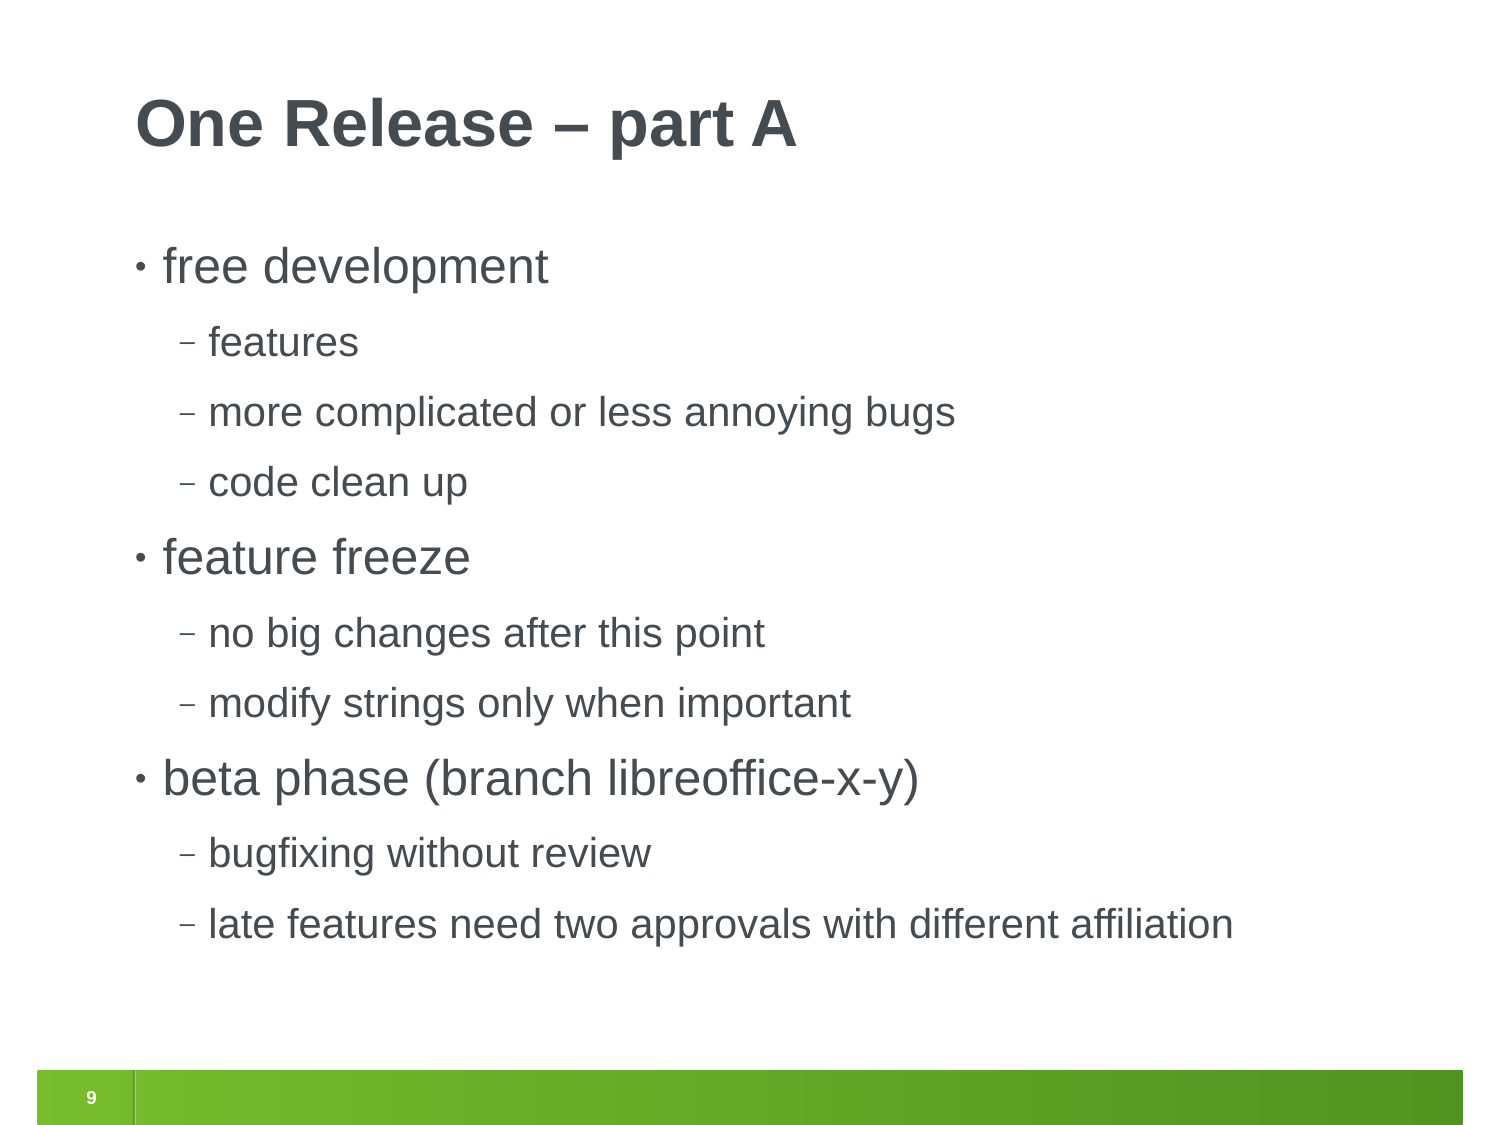

# One Release – part A
free development
features
more complicated or less annoying bugs
code clean up
feature freeze
no big changes after this point
modify strings only when important
beta phase (branch libreoffice-x-y)
bugfixing without review
late features need two approvals with different affiliation